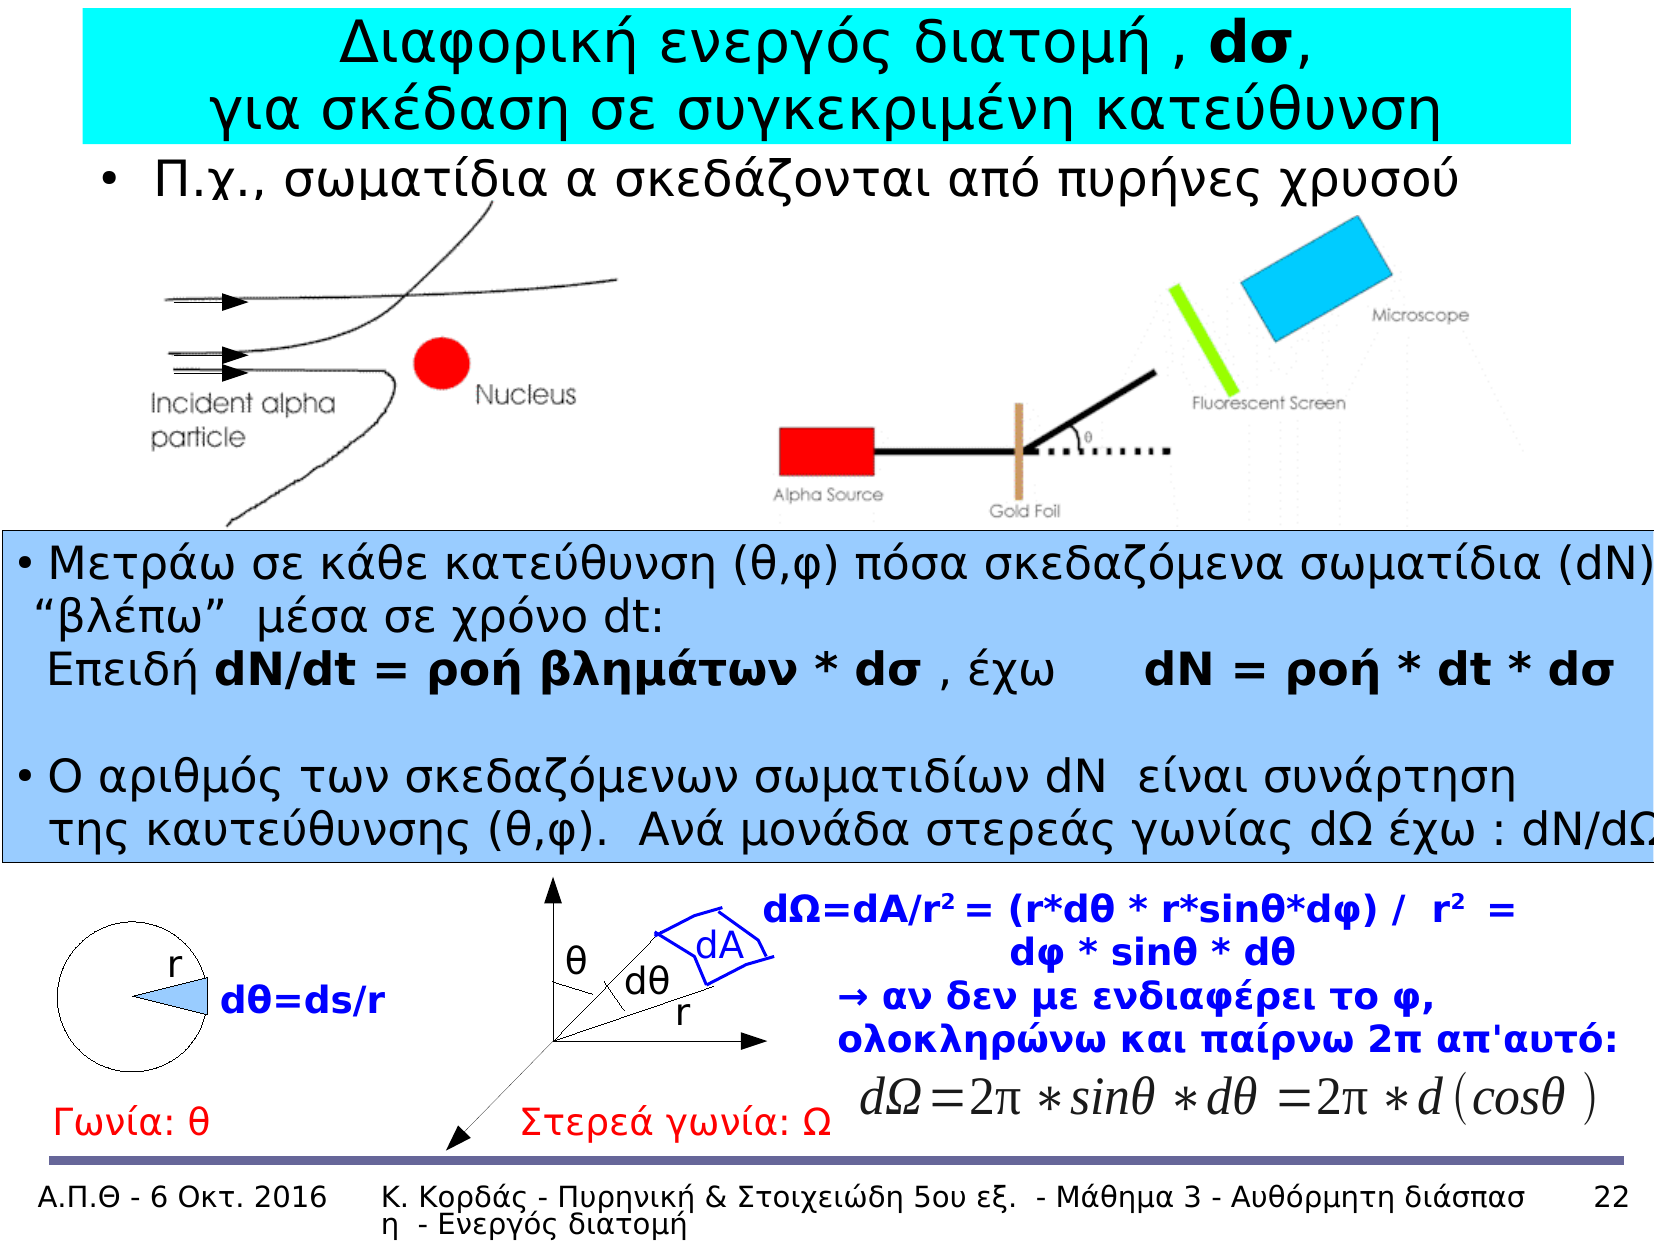

# Διαφορική ενεργός διατομή , dσ, για σκέδαση σε συγκεκριμένη κατεύθυνση
Π.χ., σωματίδια α σκεδάζονται από πυρήνες χρυσού
 Μετράω σε κάθε κατεύθυνση (θ,φ) πόσα σκεδαζόμενα σωματίδια (dN)
“βλέπω” μέσα σε χρόνο dt:
 Επειδή dN/dt = ροή βλημάτων * dσ , έχω dN = ροή * dt * dσ
 Ο αριθμός των σκεδαζόμενων σωματιδίων dN είναι συνάρτηση
 της καυτεύθυνσης (θ,φ). Ανά μονάδα στερεάς γωνίας dΩ έχω : dN/dΩ
dΩ=dA/r2 = (r*dθ * r*sinθ*dφ) / r2 =
 dφ * sinθ * dθ
	→ αν δεν με ενδιαφέρει το φ, 			ολοκληρώνω και παίρνω 2π απ'αυτό:
dA
θ
r
dθ
dθ=ds/r
r
Γωνία: θ
Στερεά γωνία: Ω
Α.Π.Θ - 6 Οκτ. 2016
Κ. Κορδάς - Πυρηνική & Στοιχειώδη 5ου εξ. - Μάθημα 3 - Αυθόρμητη διάσπαση - Ενεργός διατομή
22